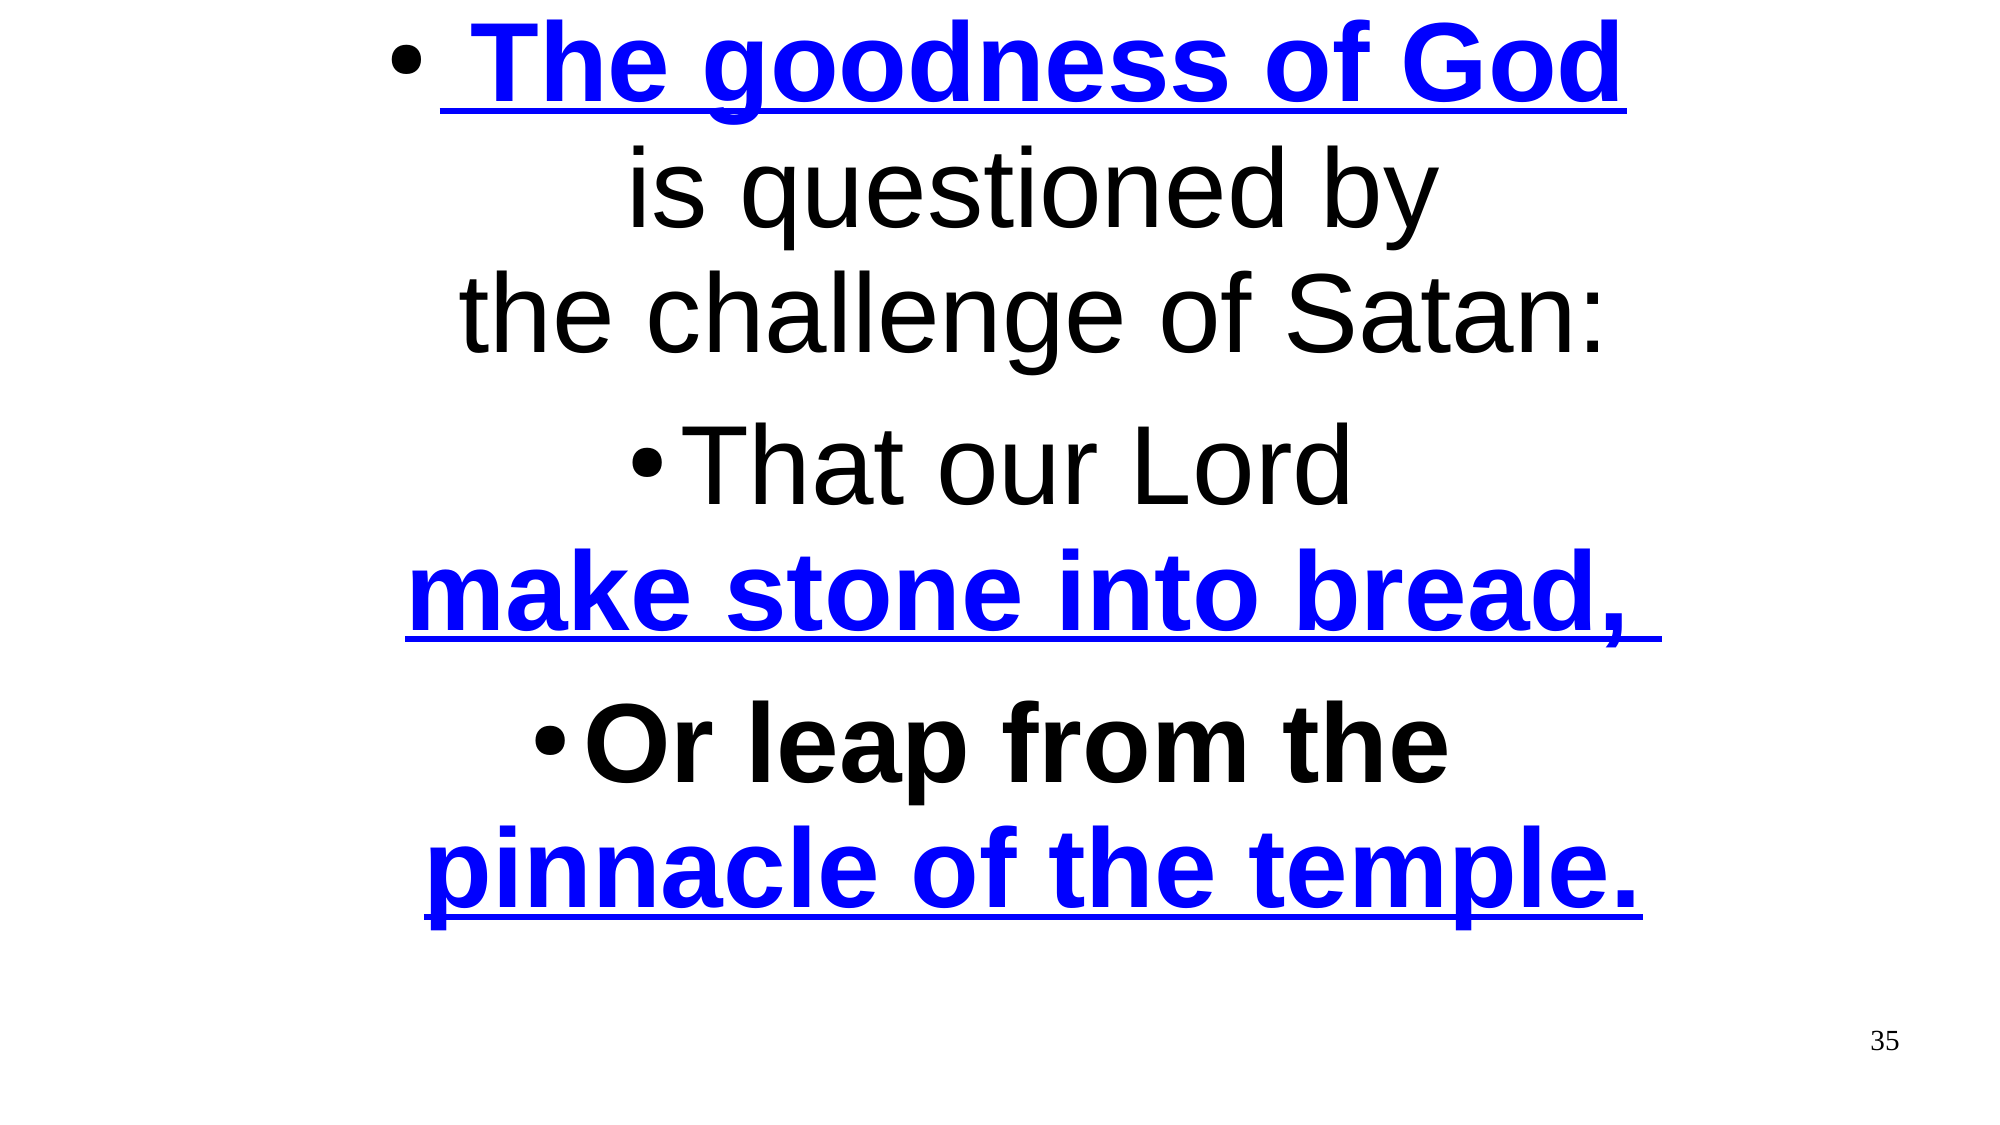

# The goodness of God is questioned by the challenge of Satan:
That our Lord
make stone into bread,
Or leap from the
pinnacle of the temple.
35